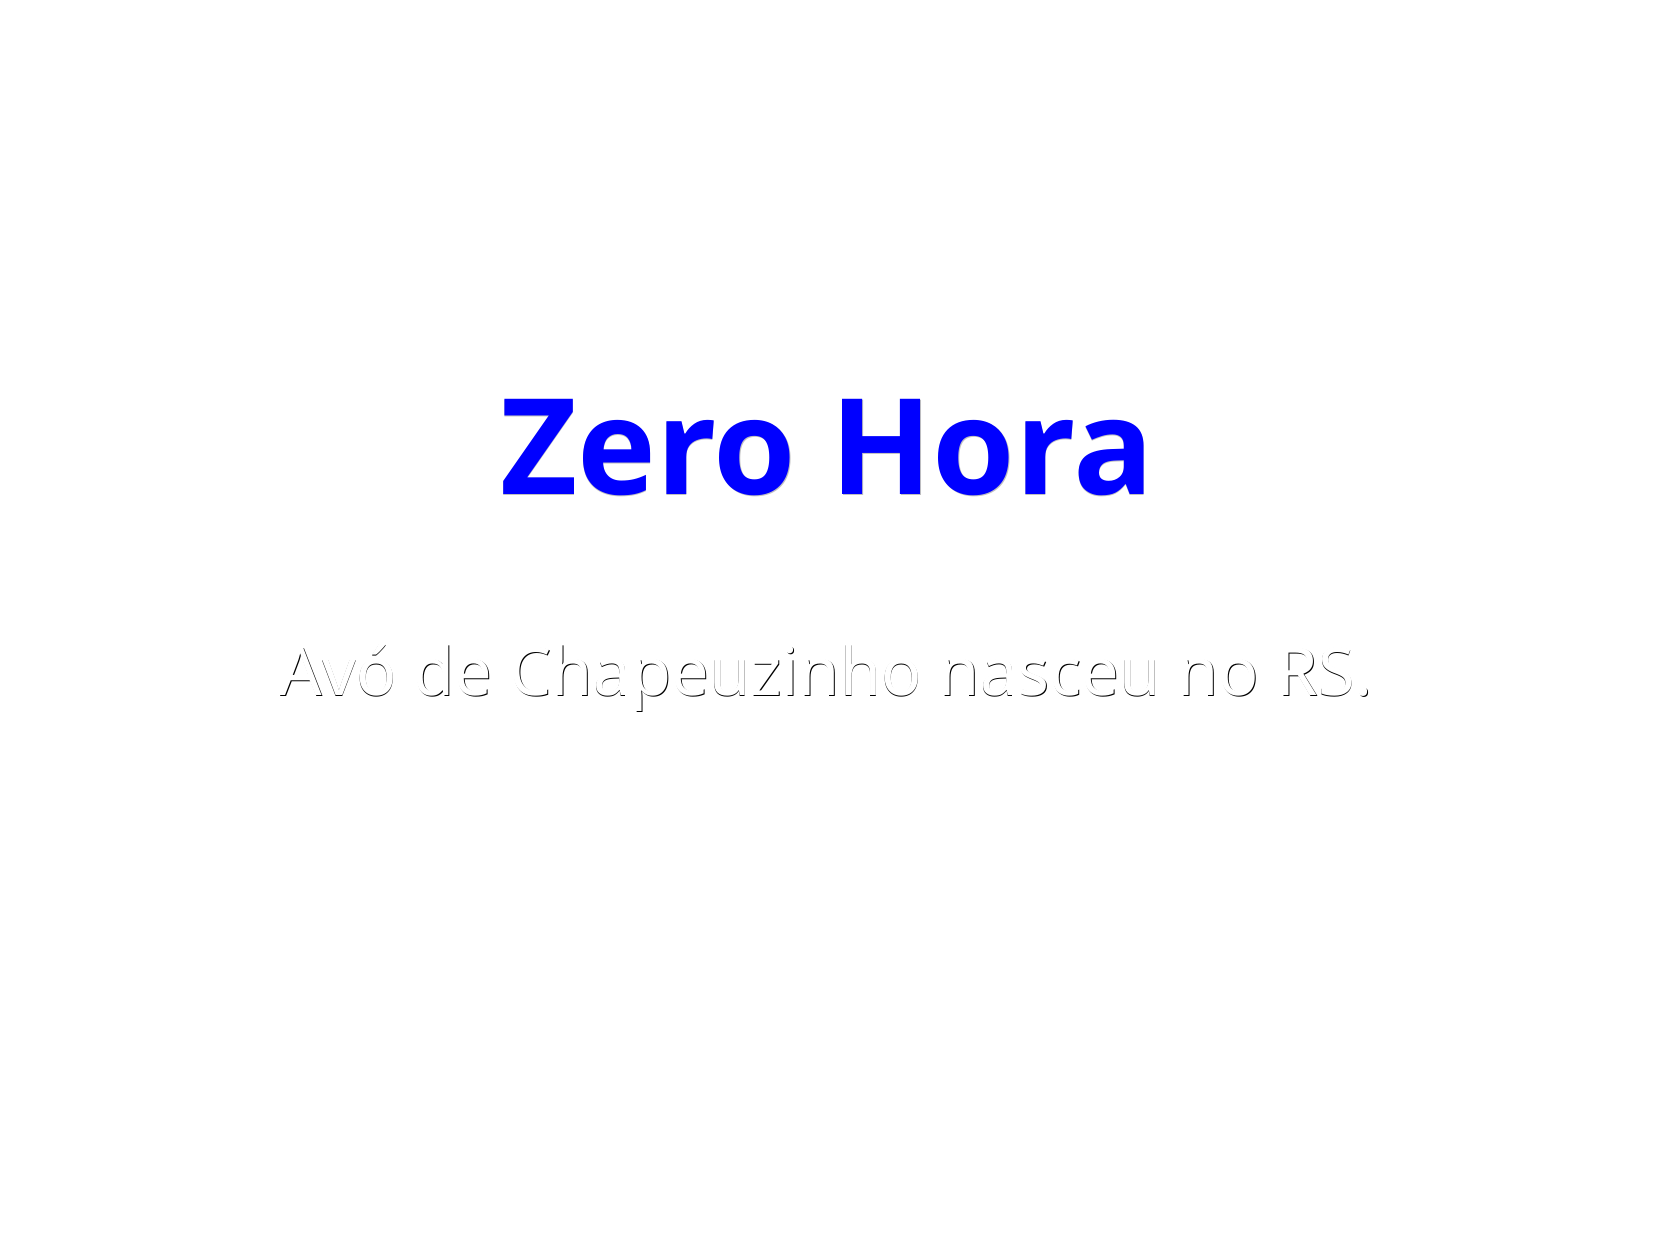

# Zero Hora
Avó de Chapeuzinho nasceu no RS.